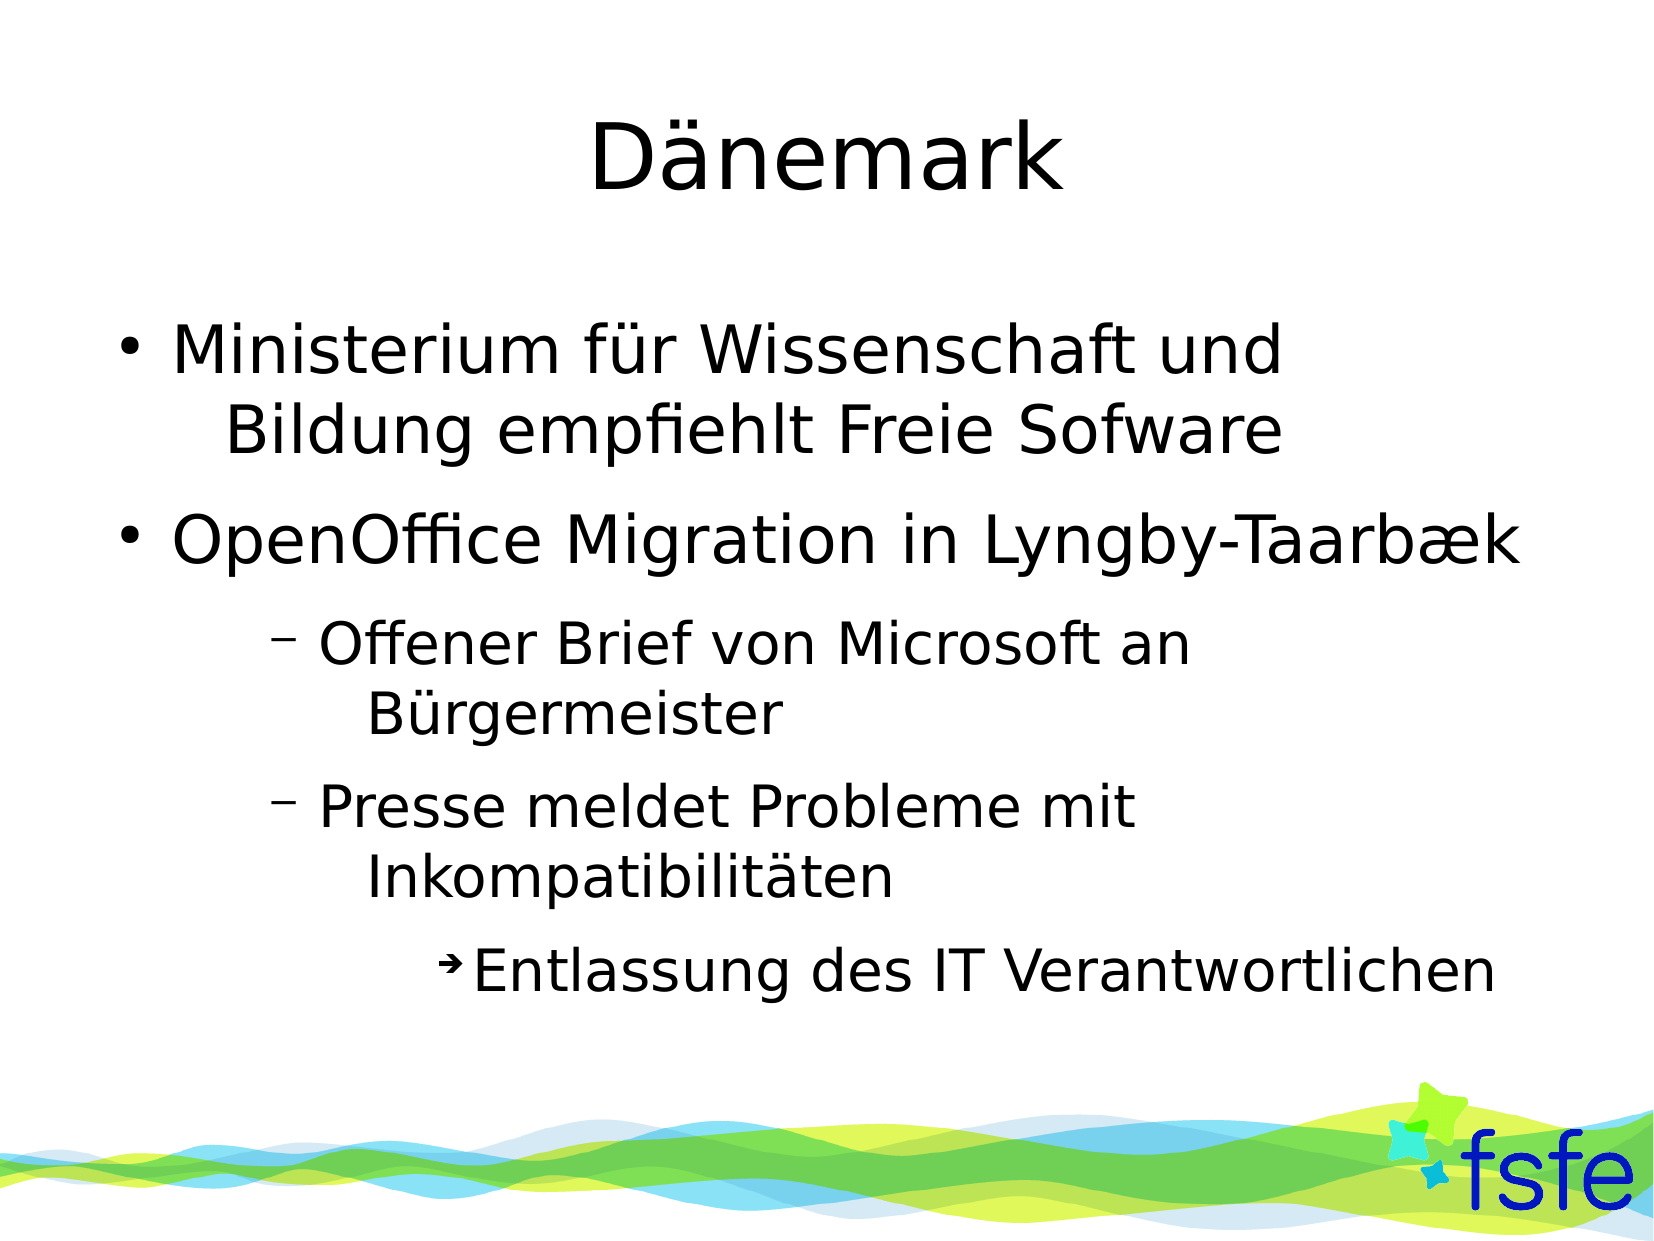

# Dänemark
Ministerium für Wissenschaft und Bildung empfiehlt Freie Sofware
OpenOffice Migration in Lyngby-Taarbæk
Offener Brief von Microsoft an Bürgermeister
Presse meldet Probleme mit Inkompatibilitäten
Entlassung des IT Verantwortlichen